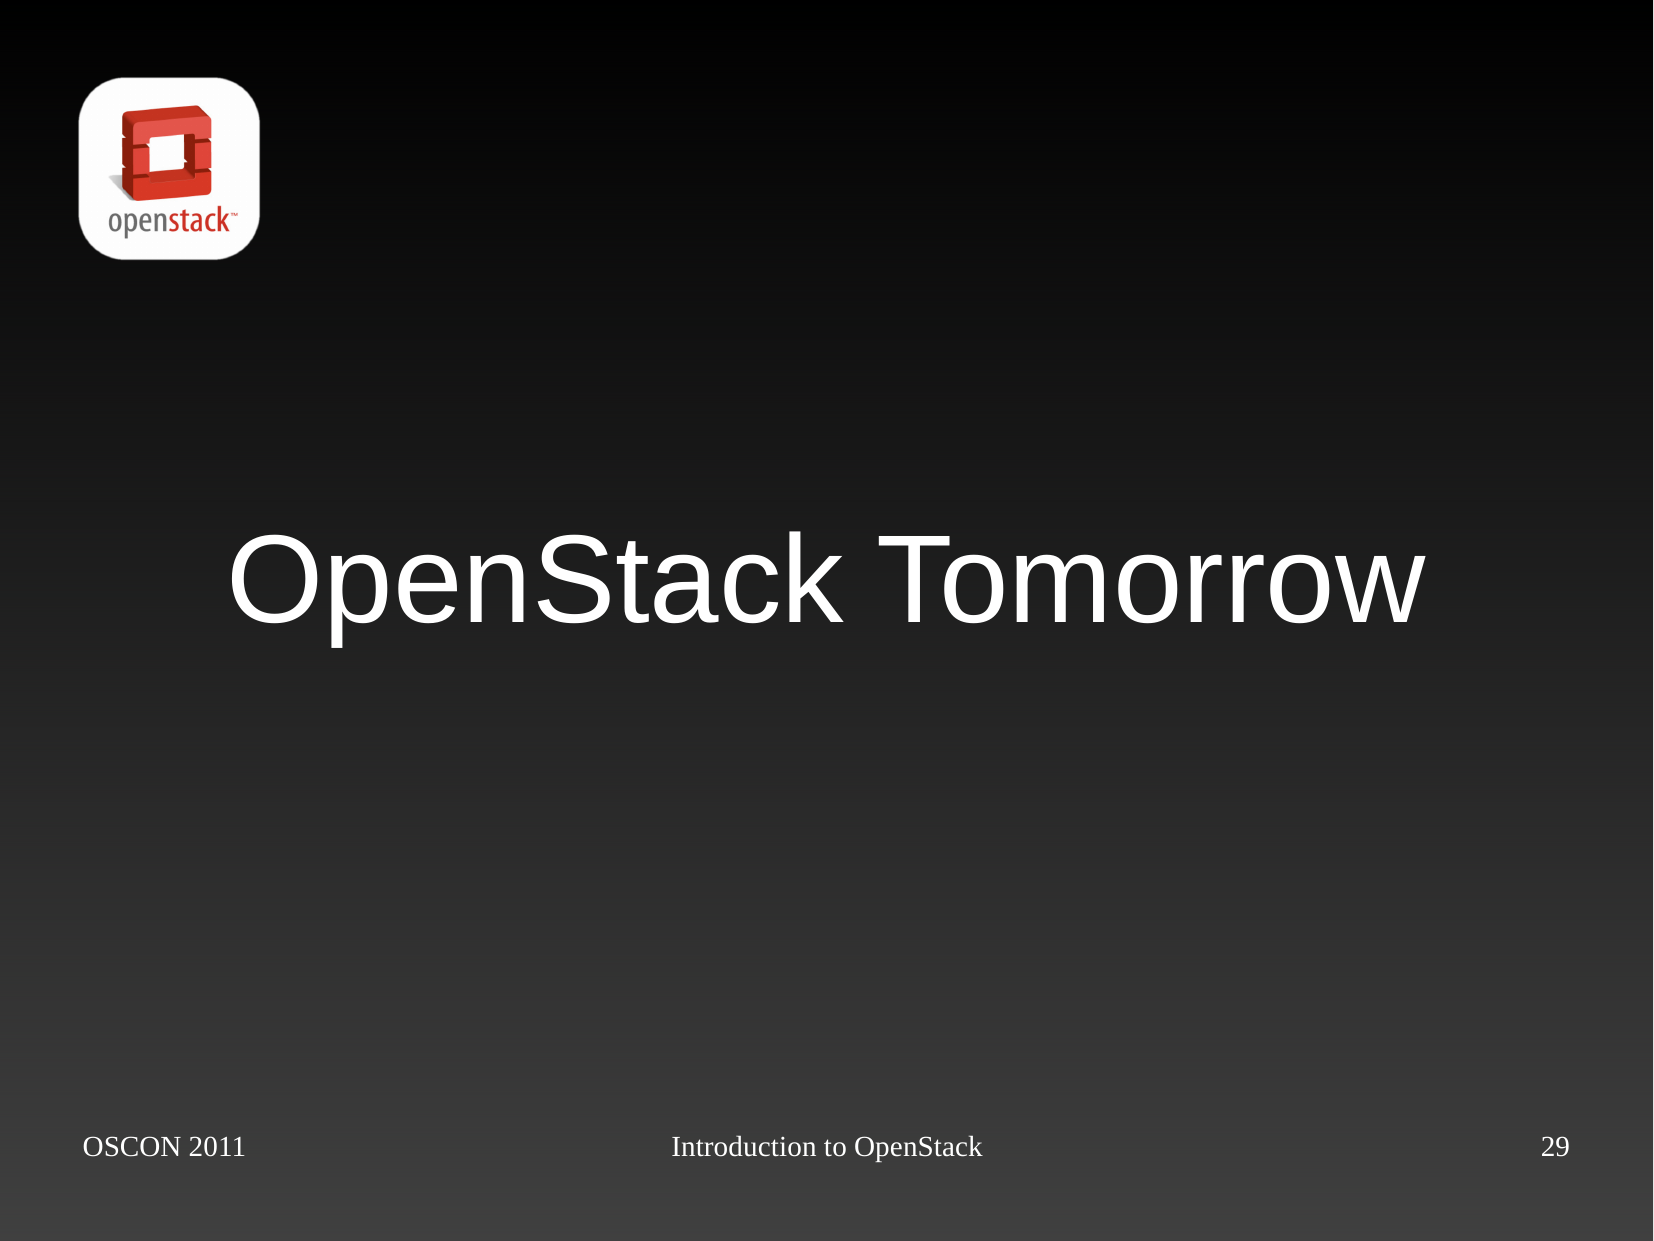

# OpenStack Tomorrow
OSCON 2011
Introduction to OpenStack
29